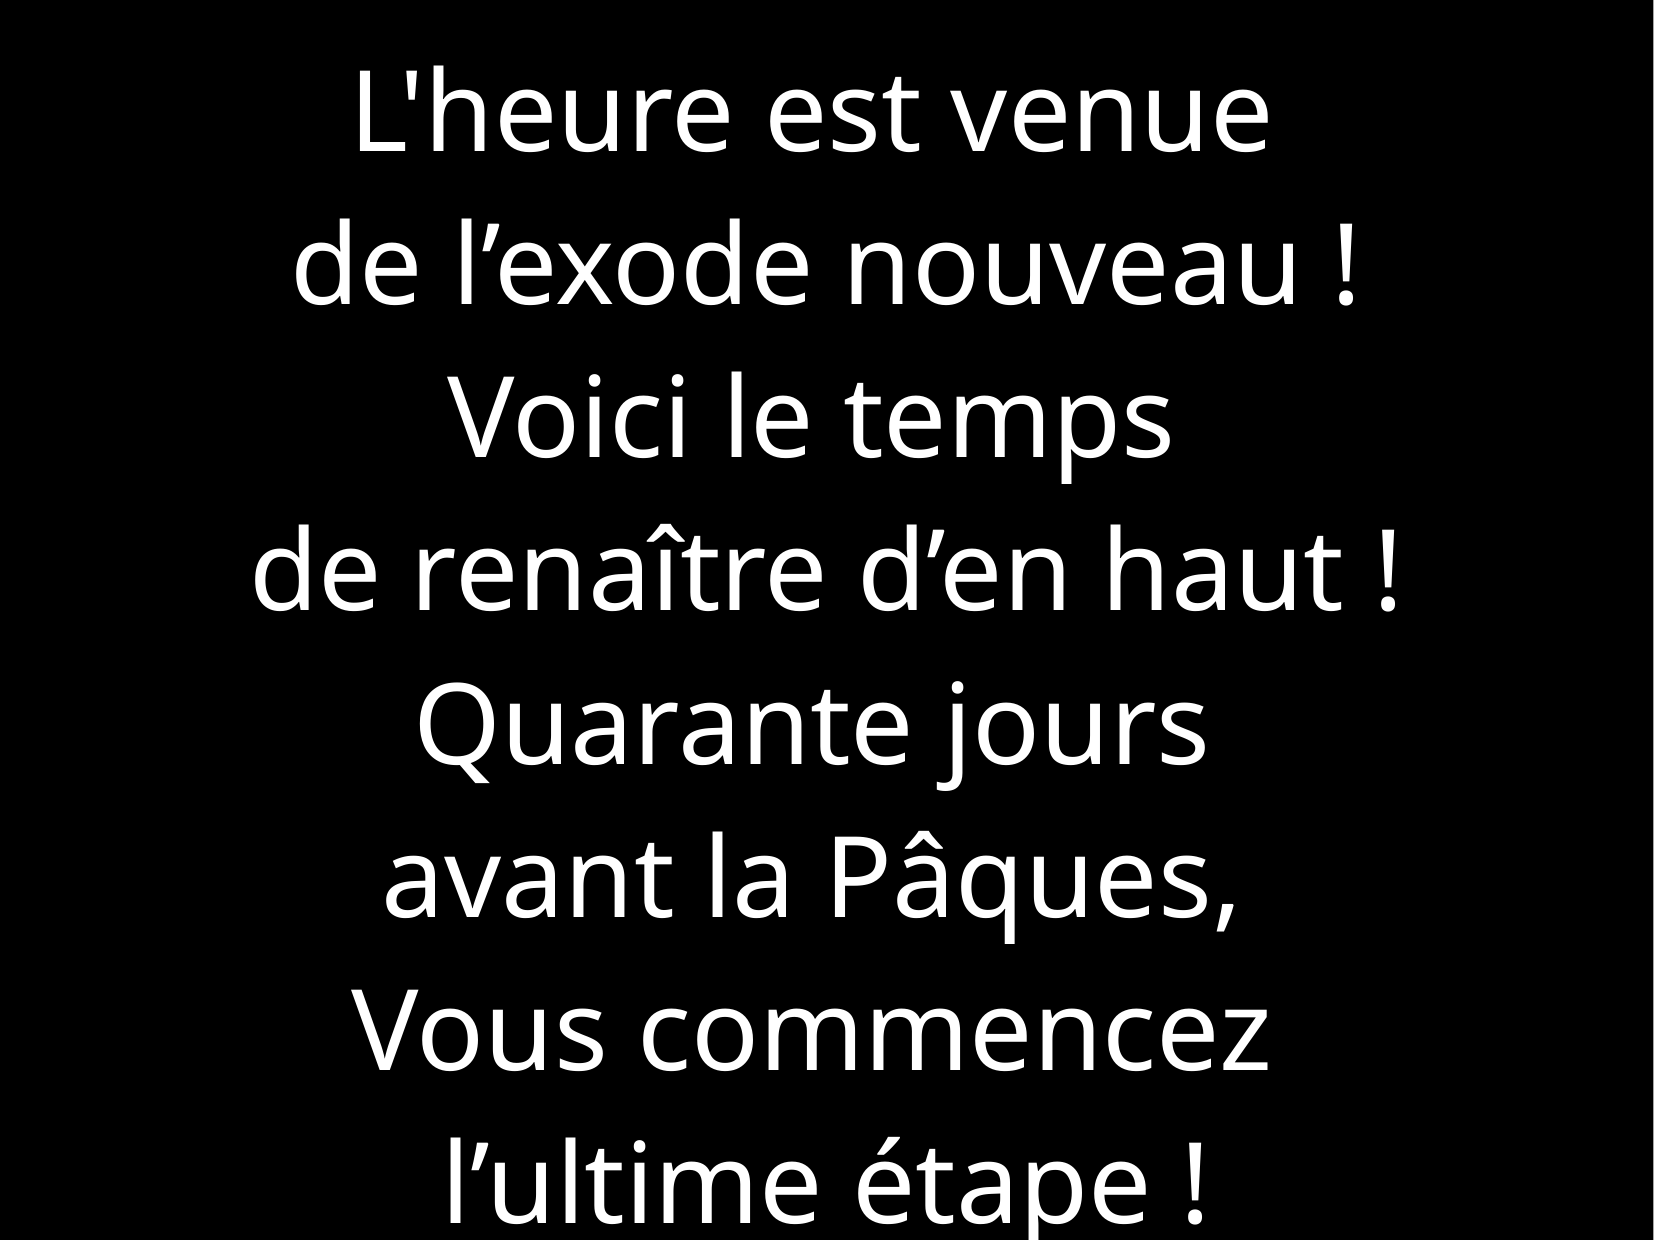

L'heure est venue
de l’exode nouveau !
Voici le temps
de renaître d’en haut !
Quarante jours
avant la Pâques,
Vous commencez
l’ultime étape !